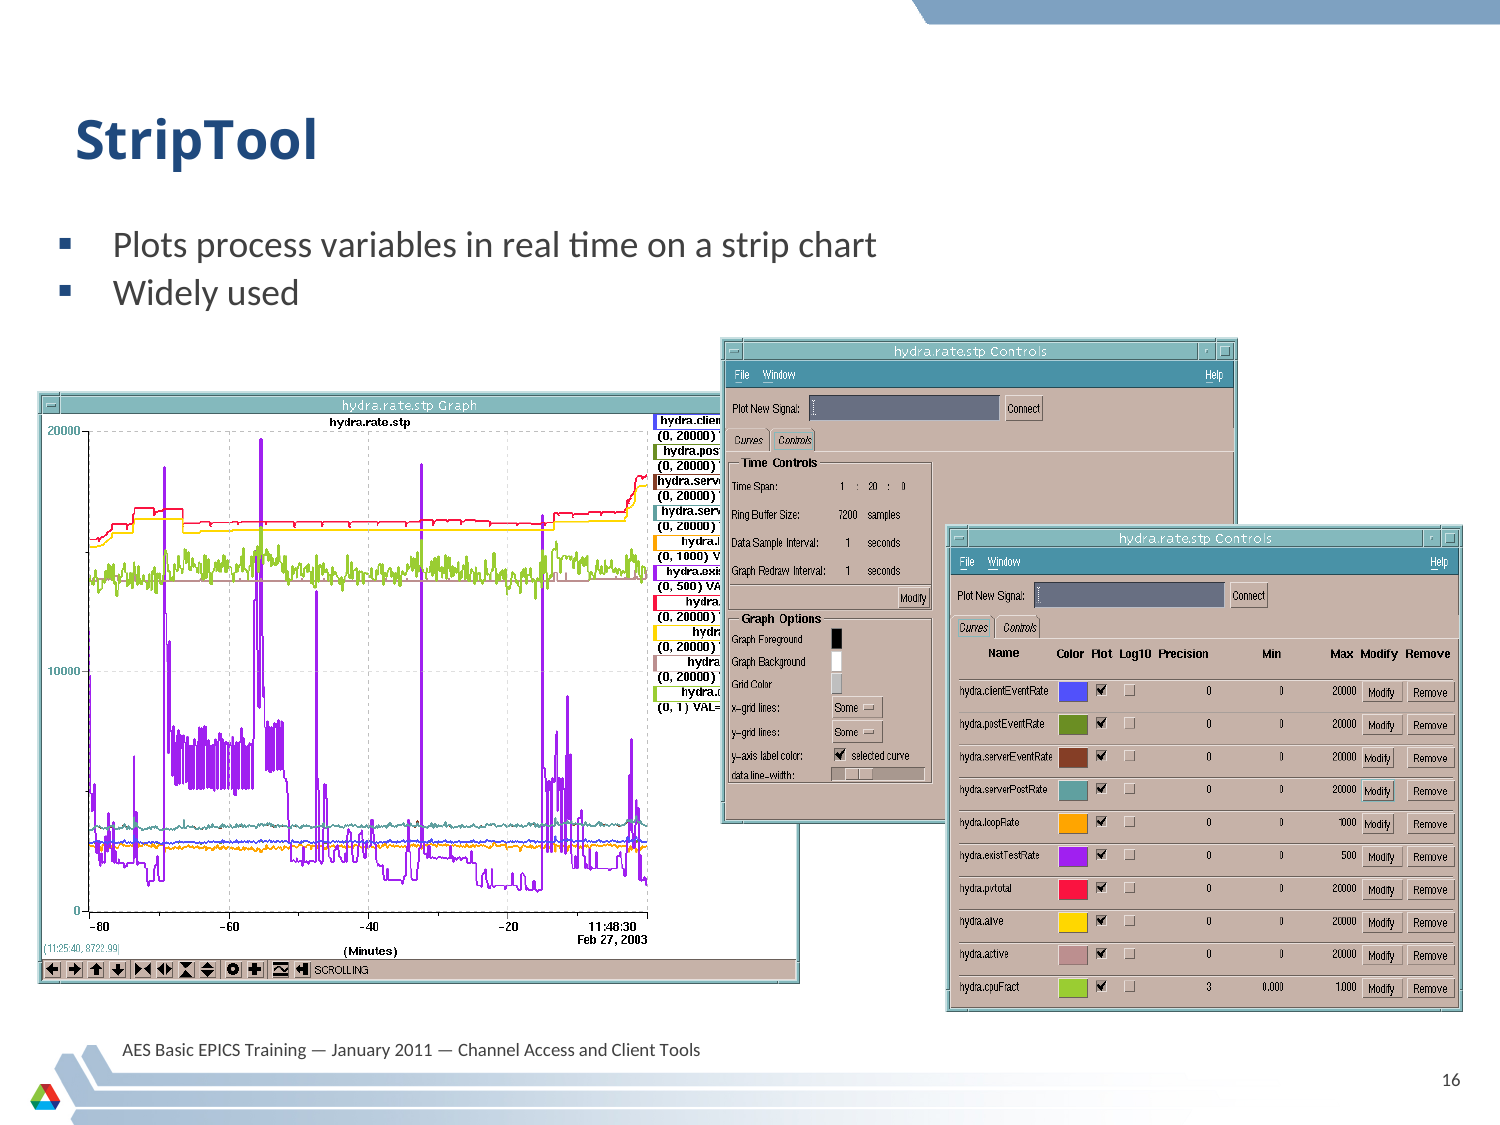

# StripTool
Plots process variables in real time on a strip chart
Widely used
AES Basic EPICS Training — January 2011 — Channel Access and Client Tools
16